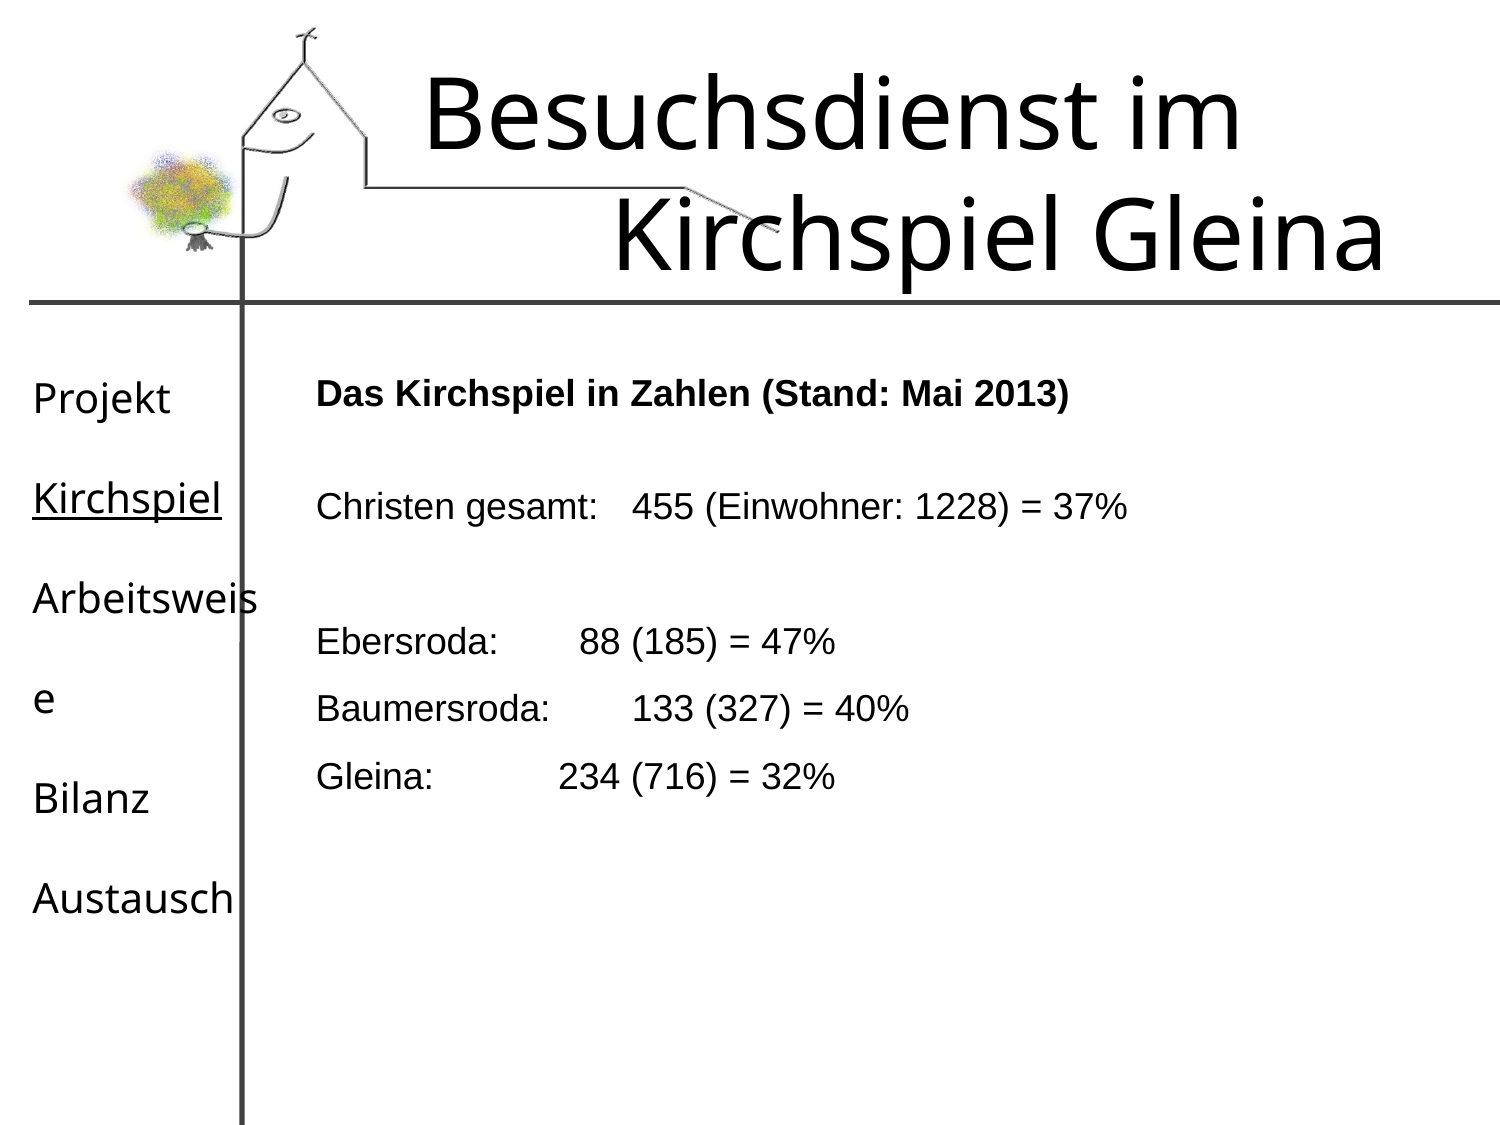

Projekt
Kirchspiel
Arbeitsweise
Bilanz
Austausch
Das Kirchspiel in Zahlen (Stand: Mai 2013)
Christen gesamt:	 455 (Einwohner: 1228) = 37%
Ebersroda:	 88 (185) = 47%
Baumersroda:	 133 (327) = 40%
Gleina:		 234 (716) = 32%